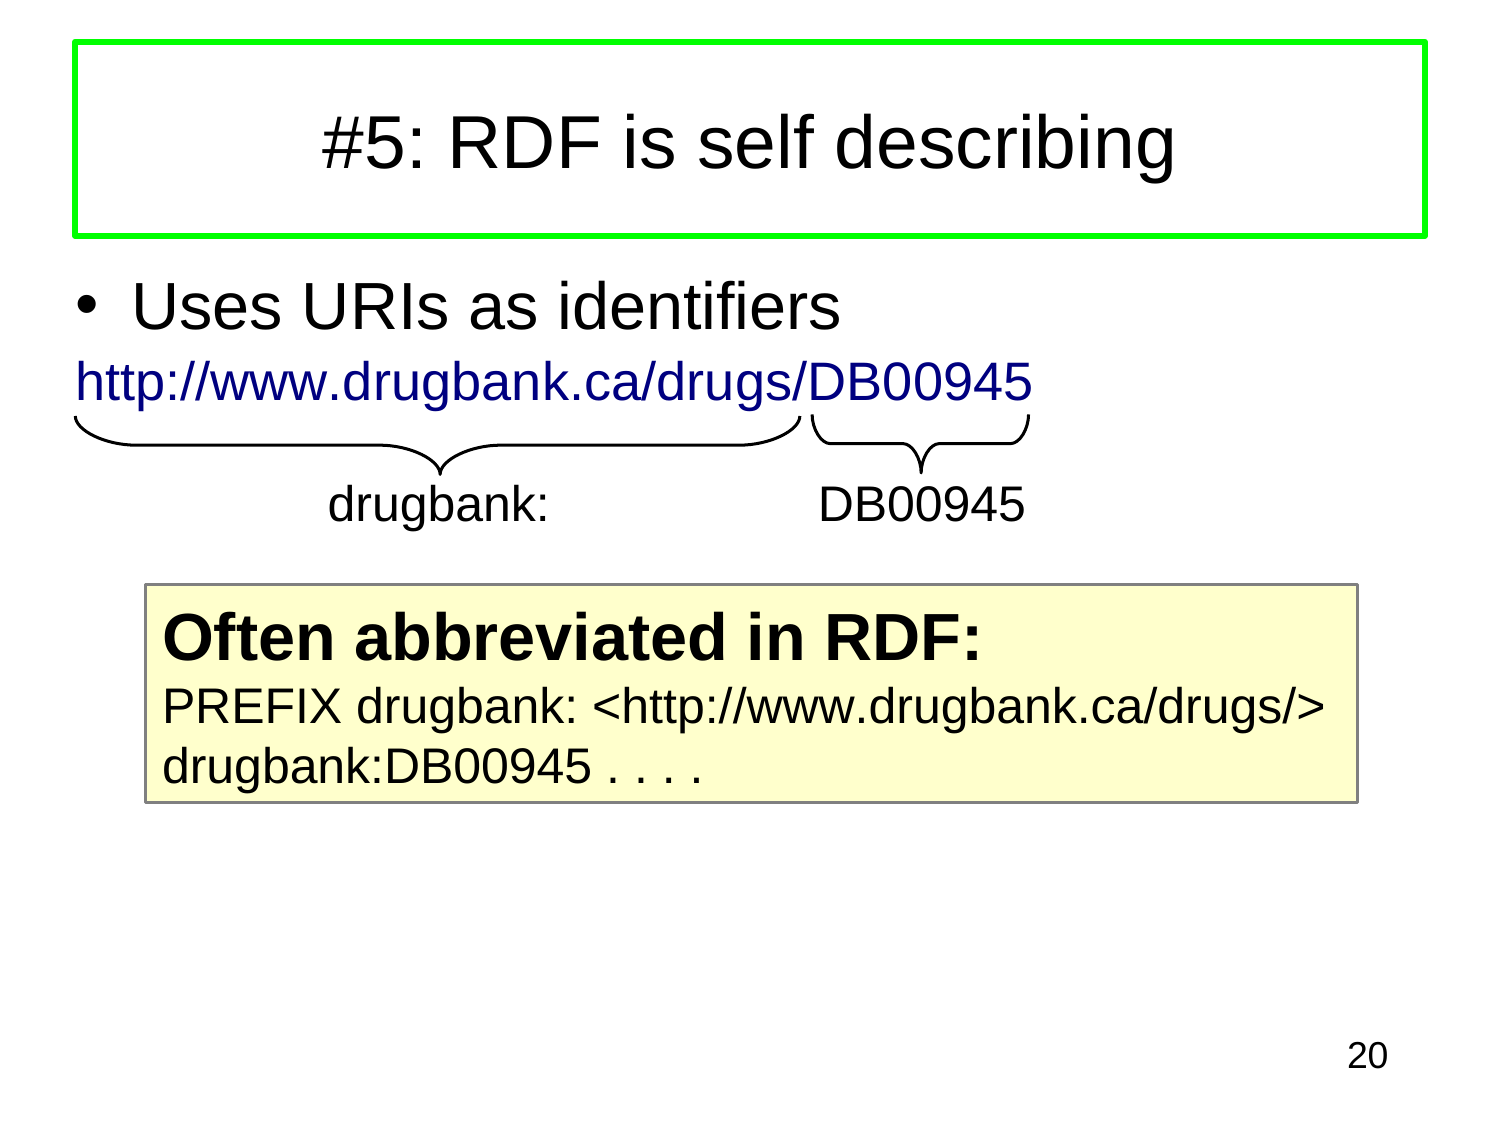

# #5: RDF is self describing
Uses URIs as identifiers
http://www.drugbank.ca/drugs/DB00945
drugbank:
DB00945
Often abbreviated in RDF:
PREFIX drugbank: <http://www.drugbank.ca/drugs/>
drugbank:DB00945 . . . .
20